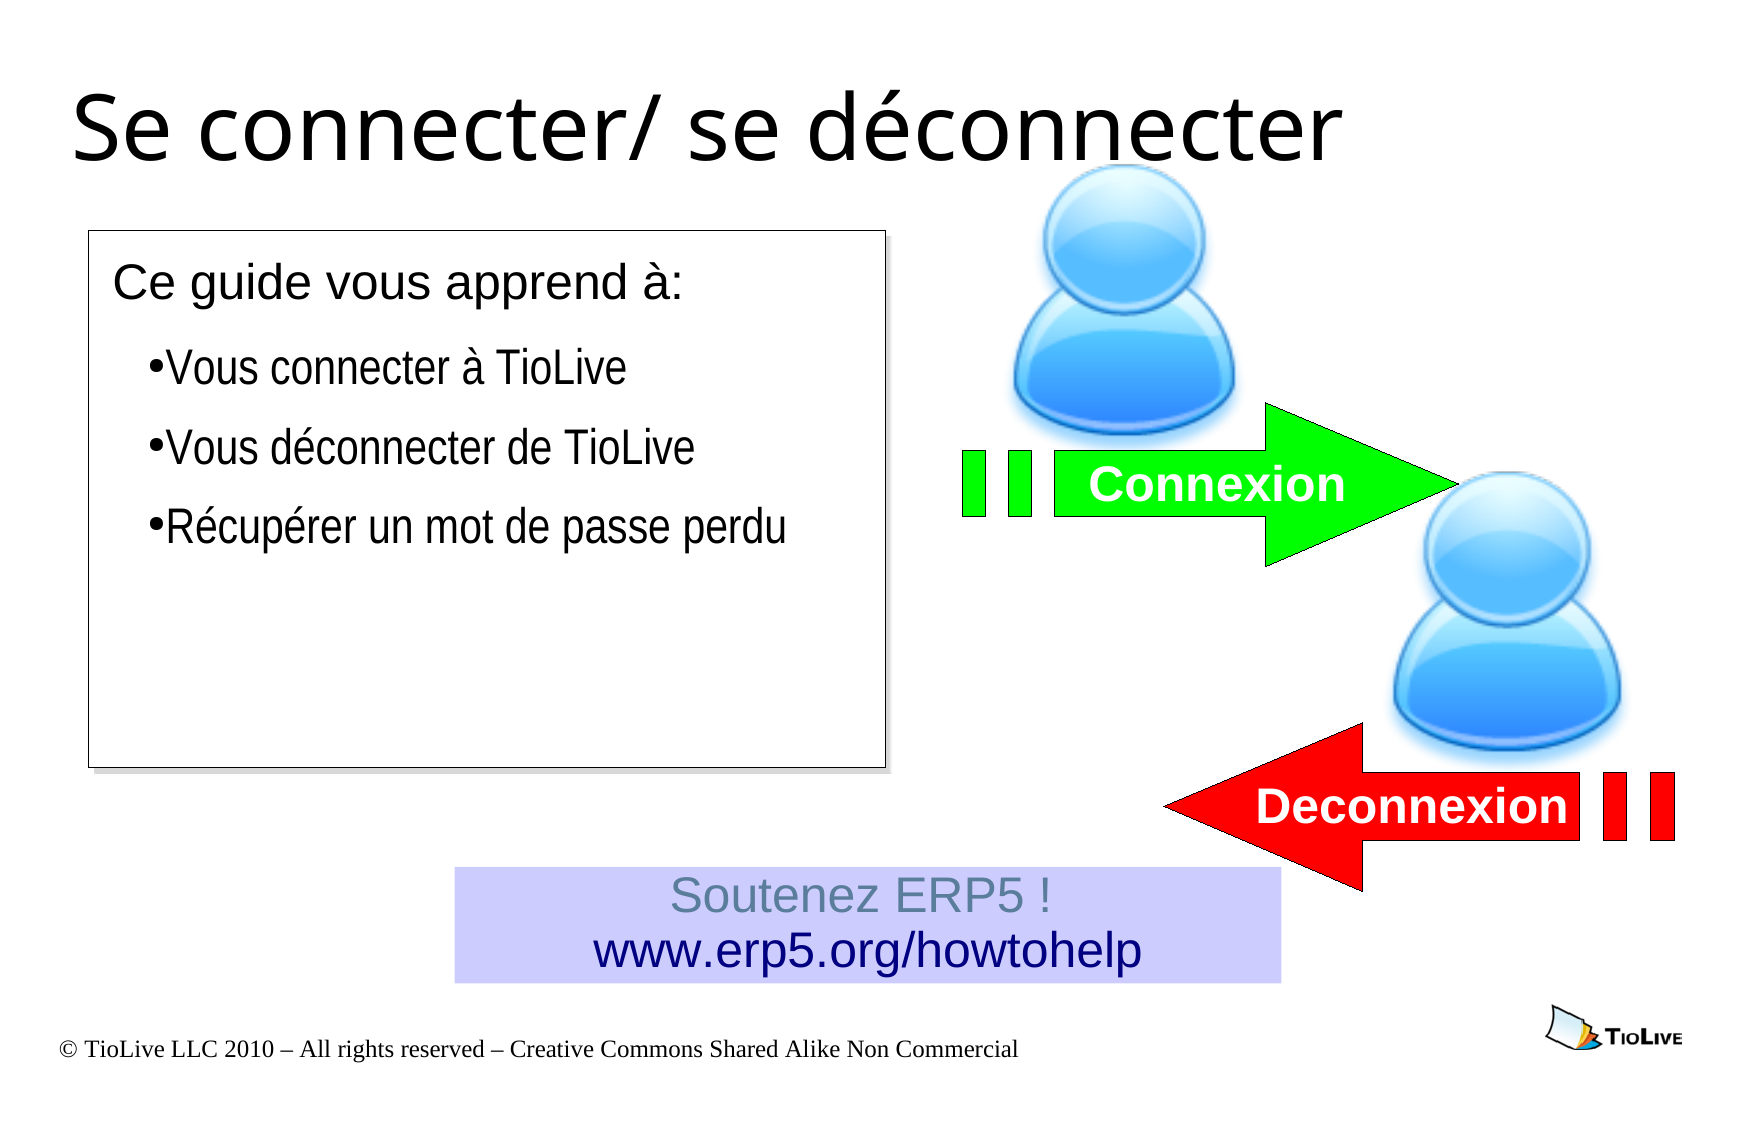

# Se connecter/ se déconnecter
Ce guide vous apprend à:
Vous connecter à TioLive
Vous déconnecter de TioLive
Récupérer un mot de passe perdu
Connexion
Deconnexion
Soutenez ERP5 !
www.erp5.org/howtohelp